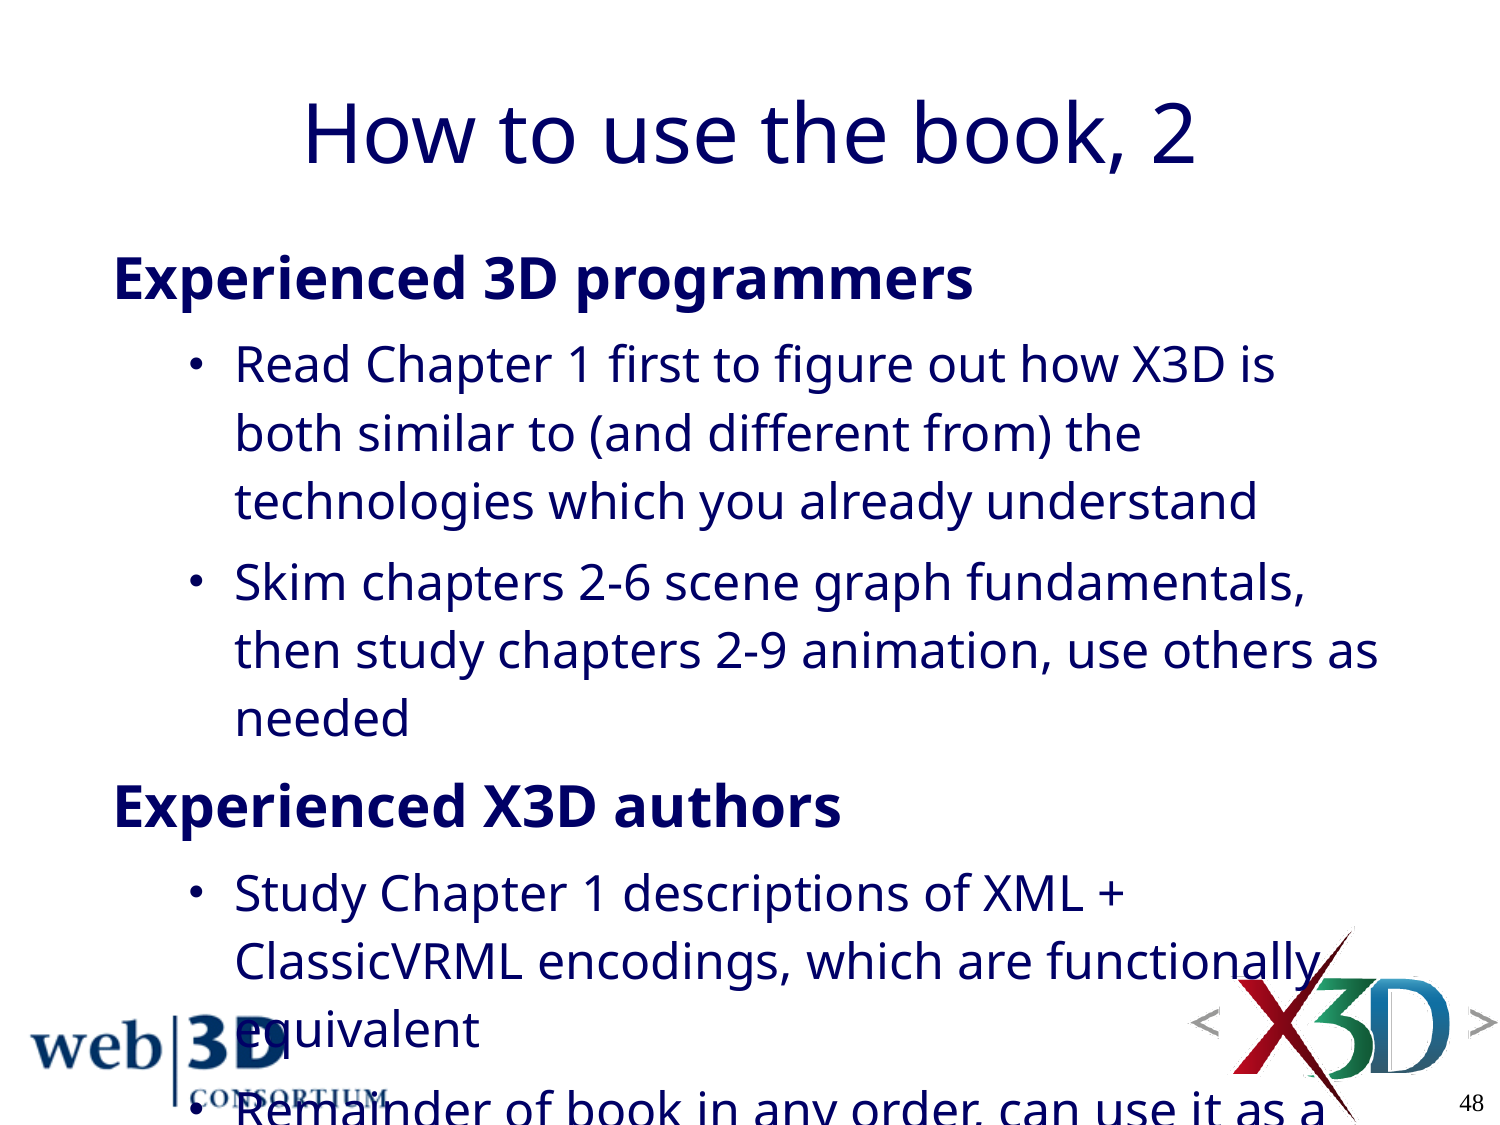

# How to use the book, 2
Experienced 3D programmers
Read Chapter 1 first to figure out how X3D is both similar to (and different from) the technologies which you already understand
Skim chapters 2-6 scene graph fundamentals, then study chapters 2-9 animation, use others as needed
Experienced X3D authors
Study Chapter 1 descriptions of XML + ClassicVRML encodings, which are functionally equivalent
Remainder of book in any order, can use it as a ready-reference manual